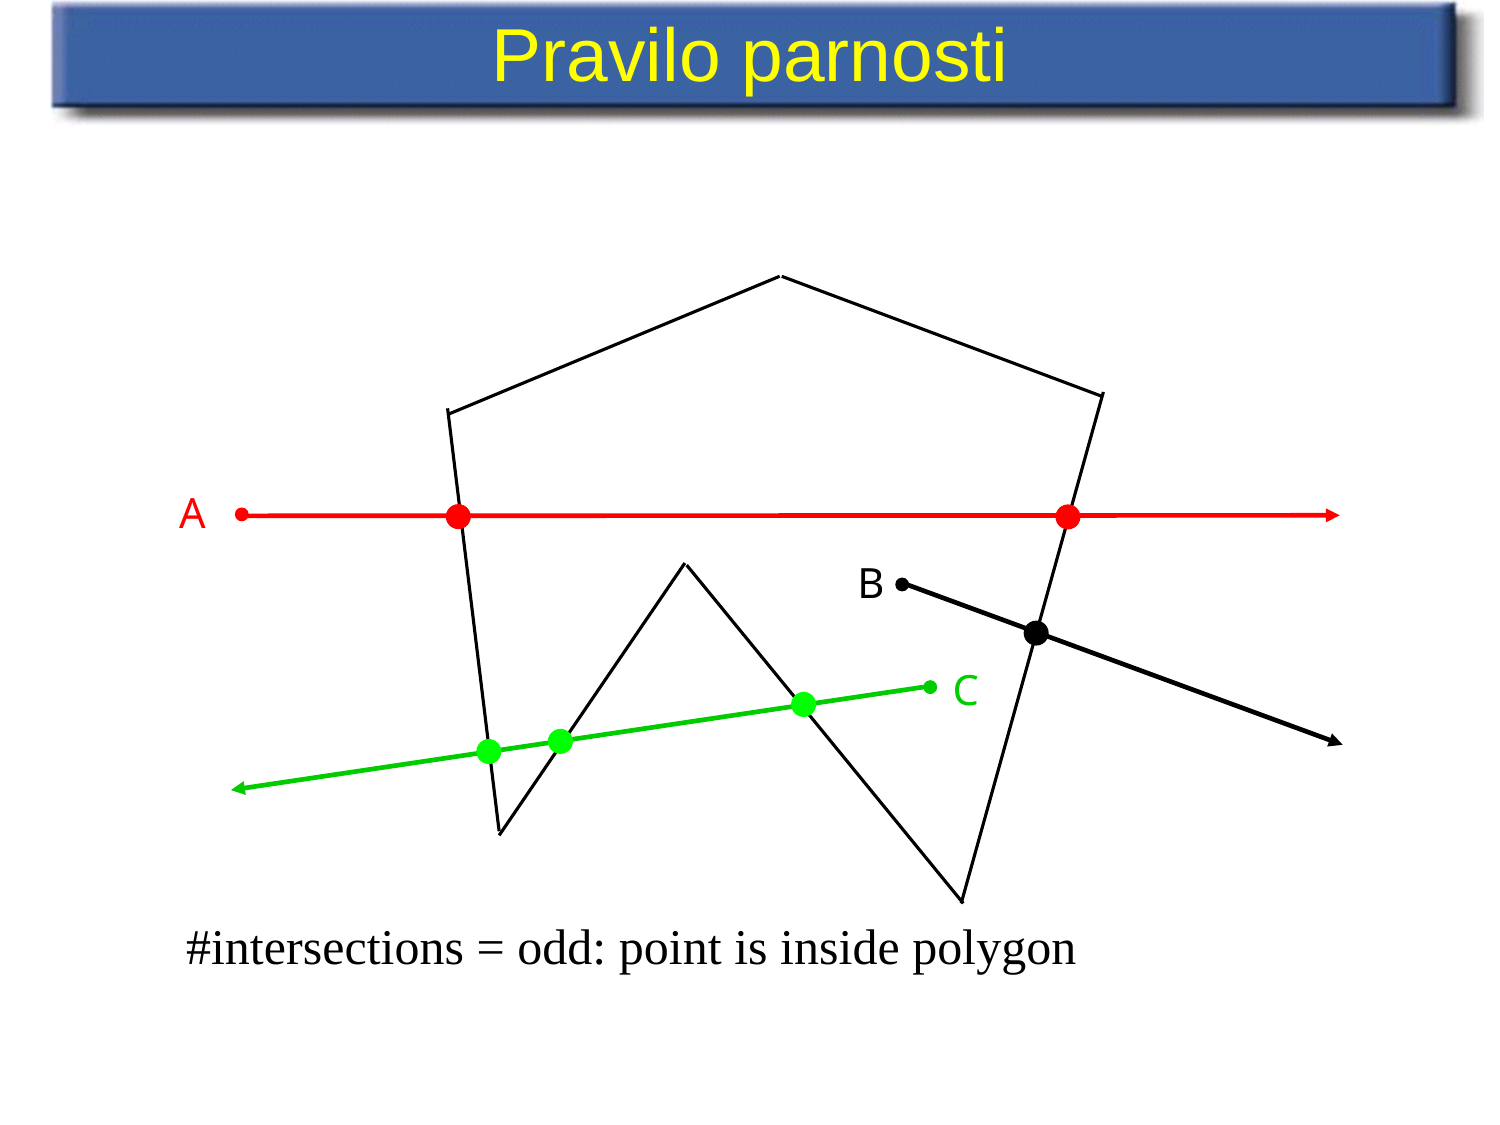

# Pravilo parnosti
A
B
C
#intersections = odd: point is inside polygon